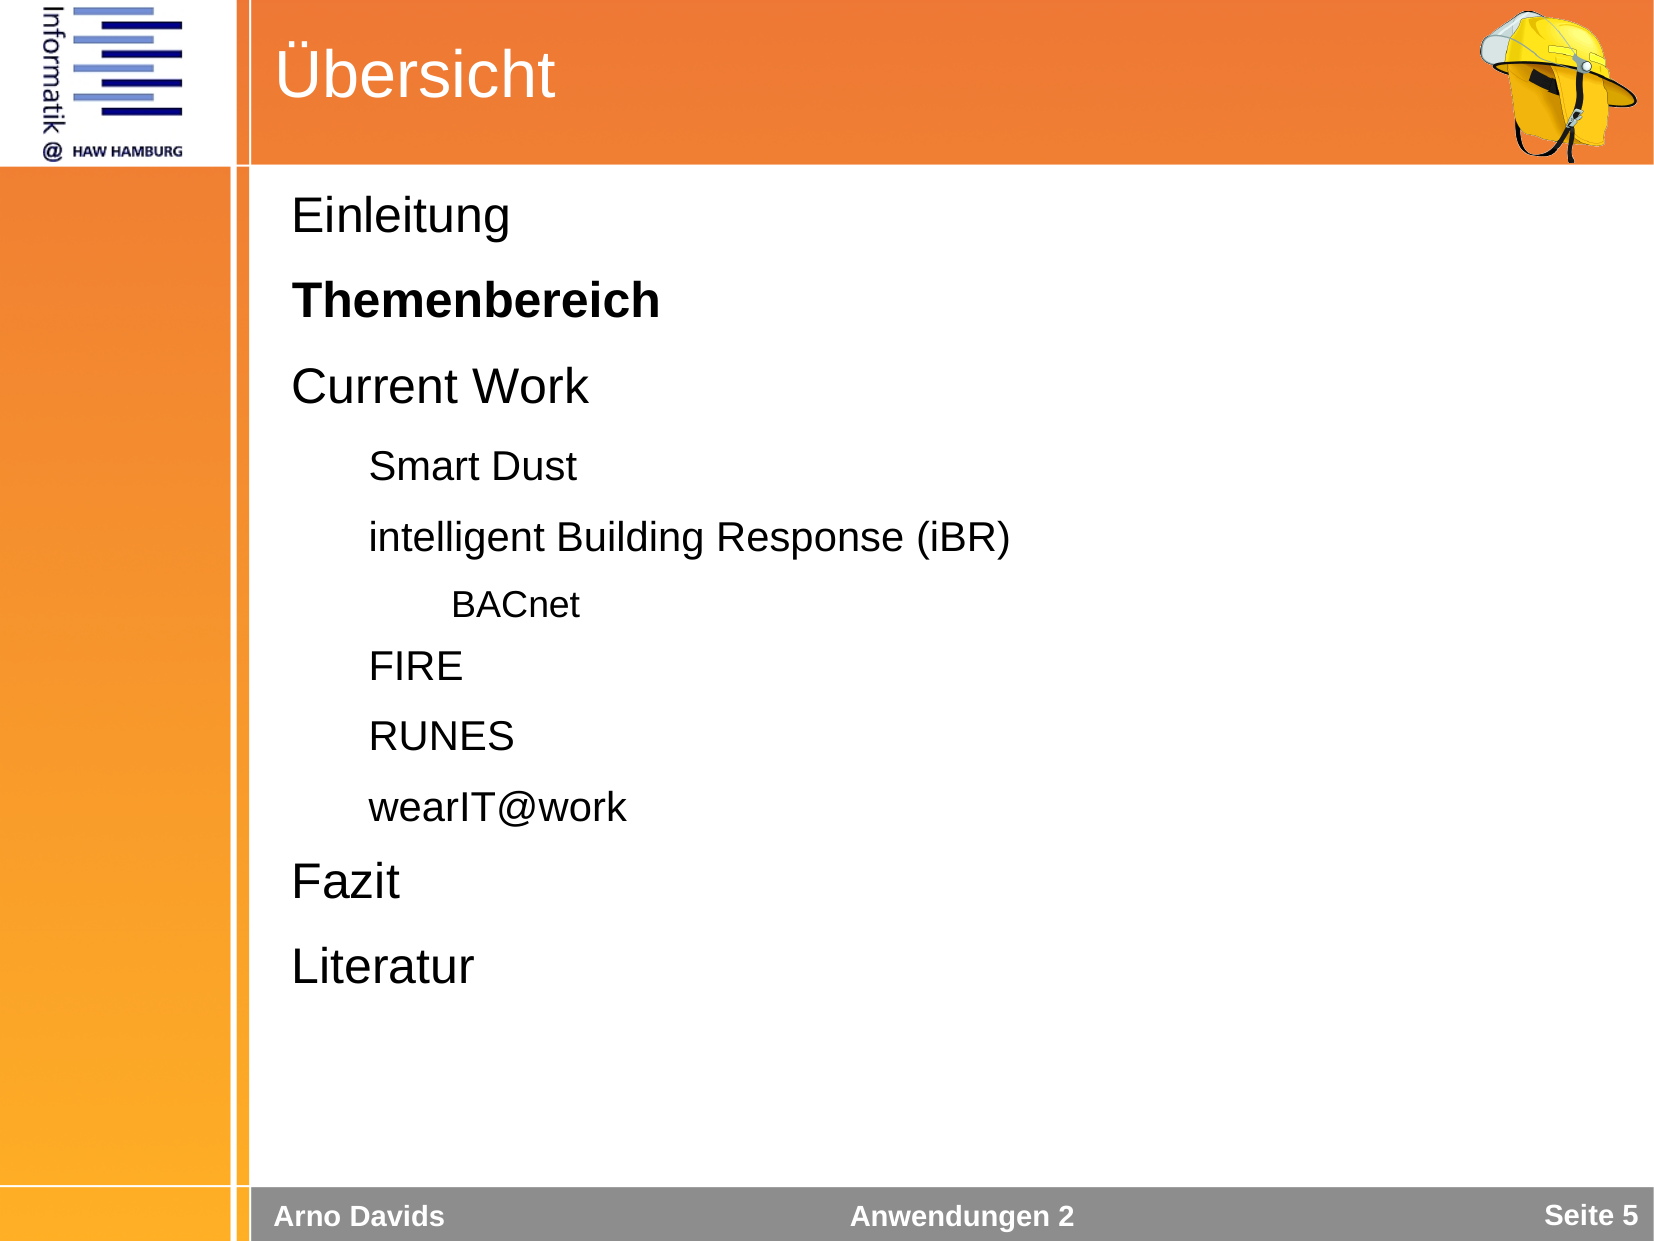

# Übersicht
Einleitung
Themenbereich
Current Work
Smart Dust
intelligent Building Response (iBR)
BACnet
FIRE
RUNES
wearIT@work
Fazit
Literatur